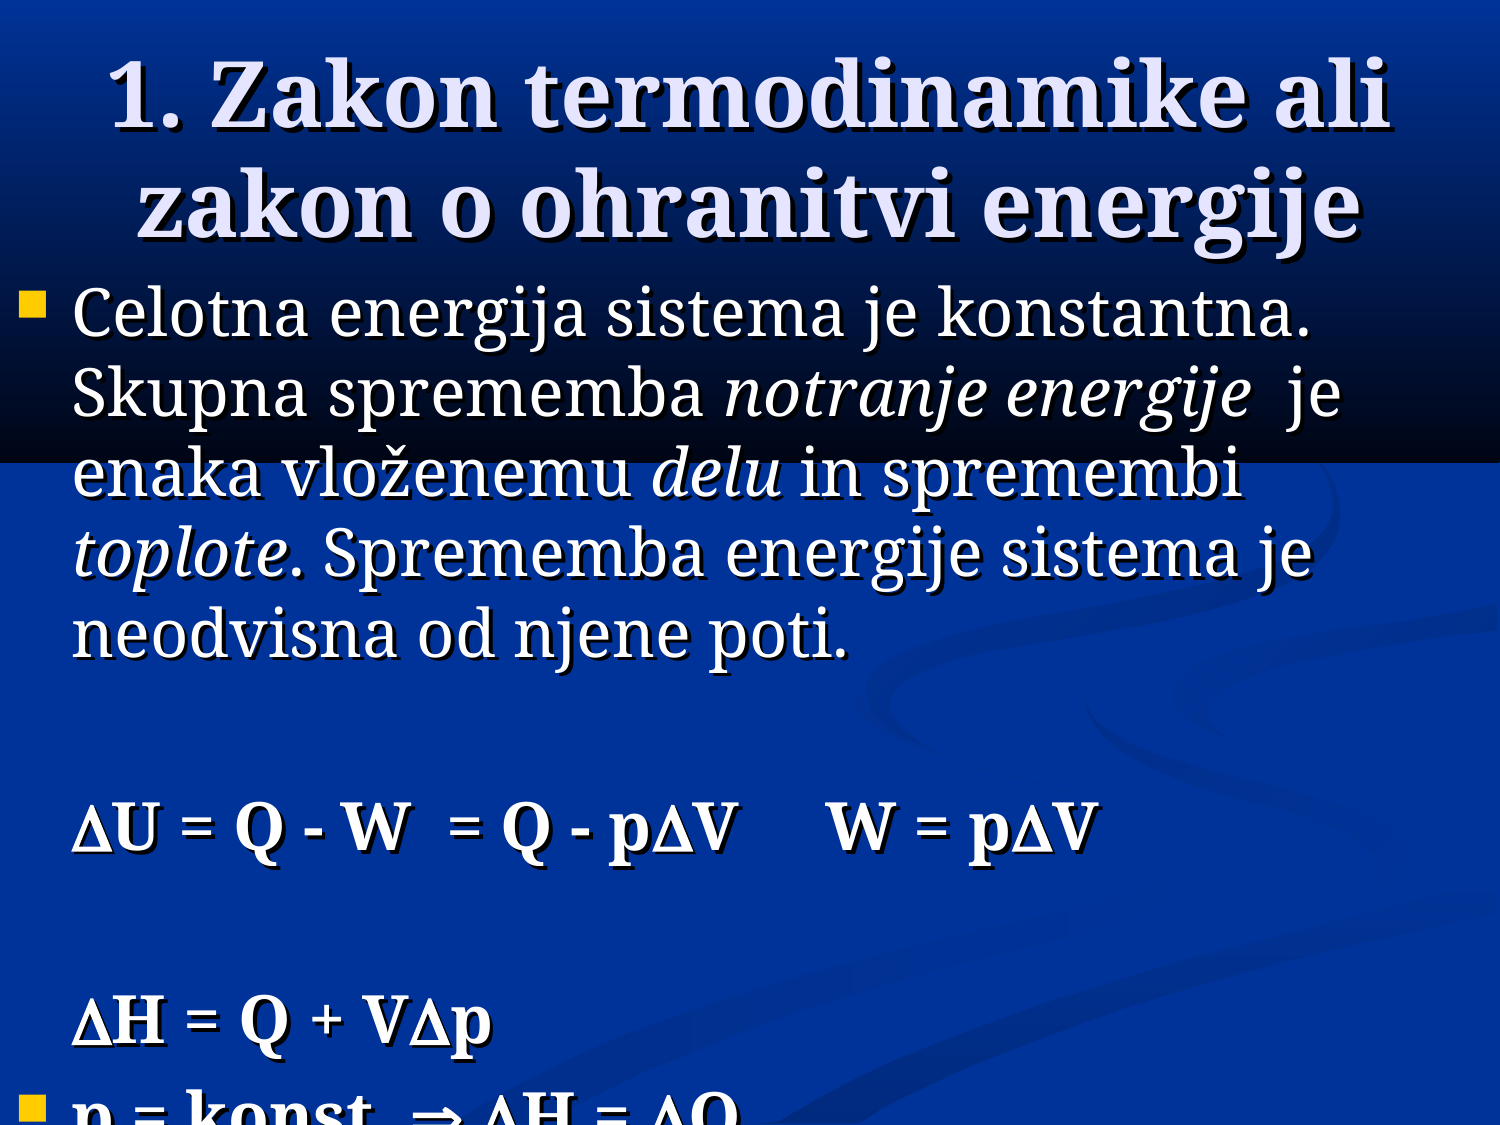

# 1. Zakon termodinamike ali zakon o ohranitvi energije
Celotna energija sistema je konstantna. Skupna sprememba notranje energije je enaka vloženemu delu in spremembi toplote. Sprememba energije sistema je neodvisna od njene poti.
	U = Q - W = Q - pV W = pV
	H = Q + Vp
p = konst.  H = Q